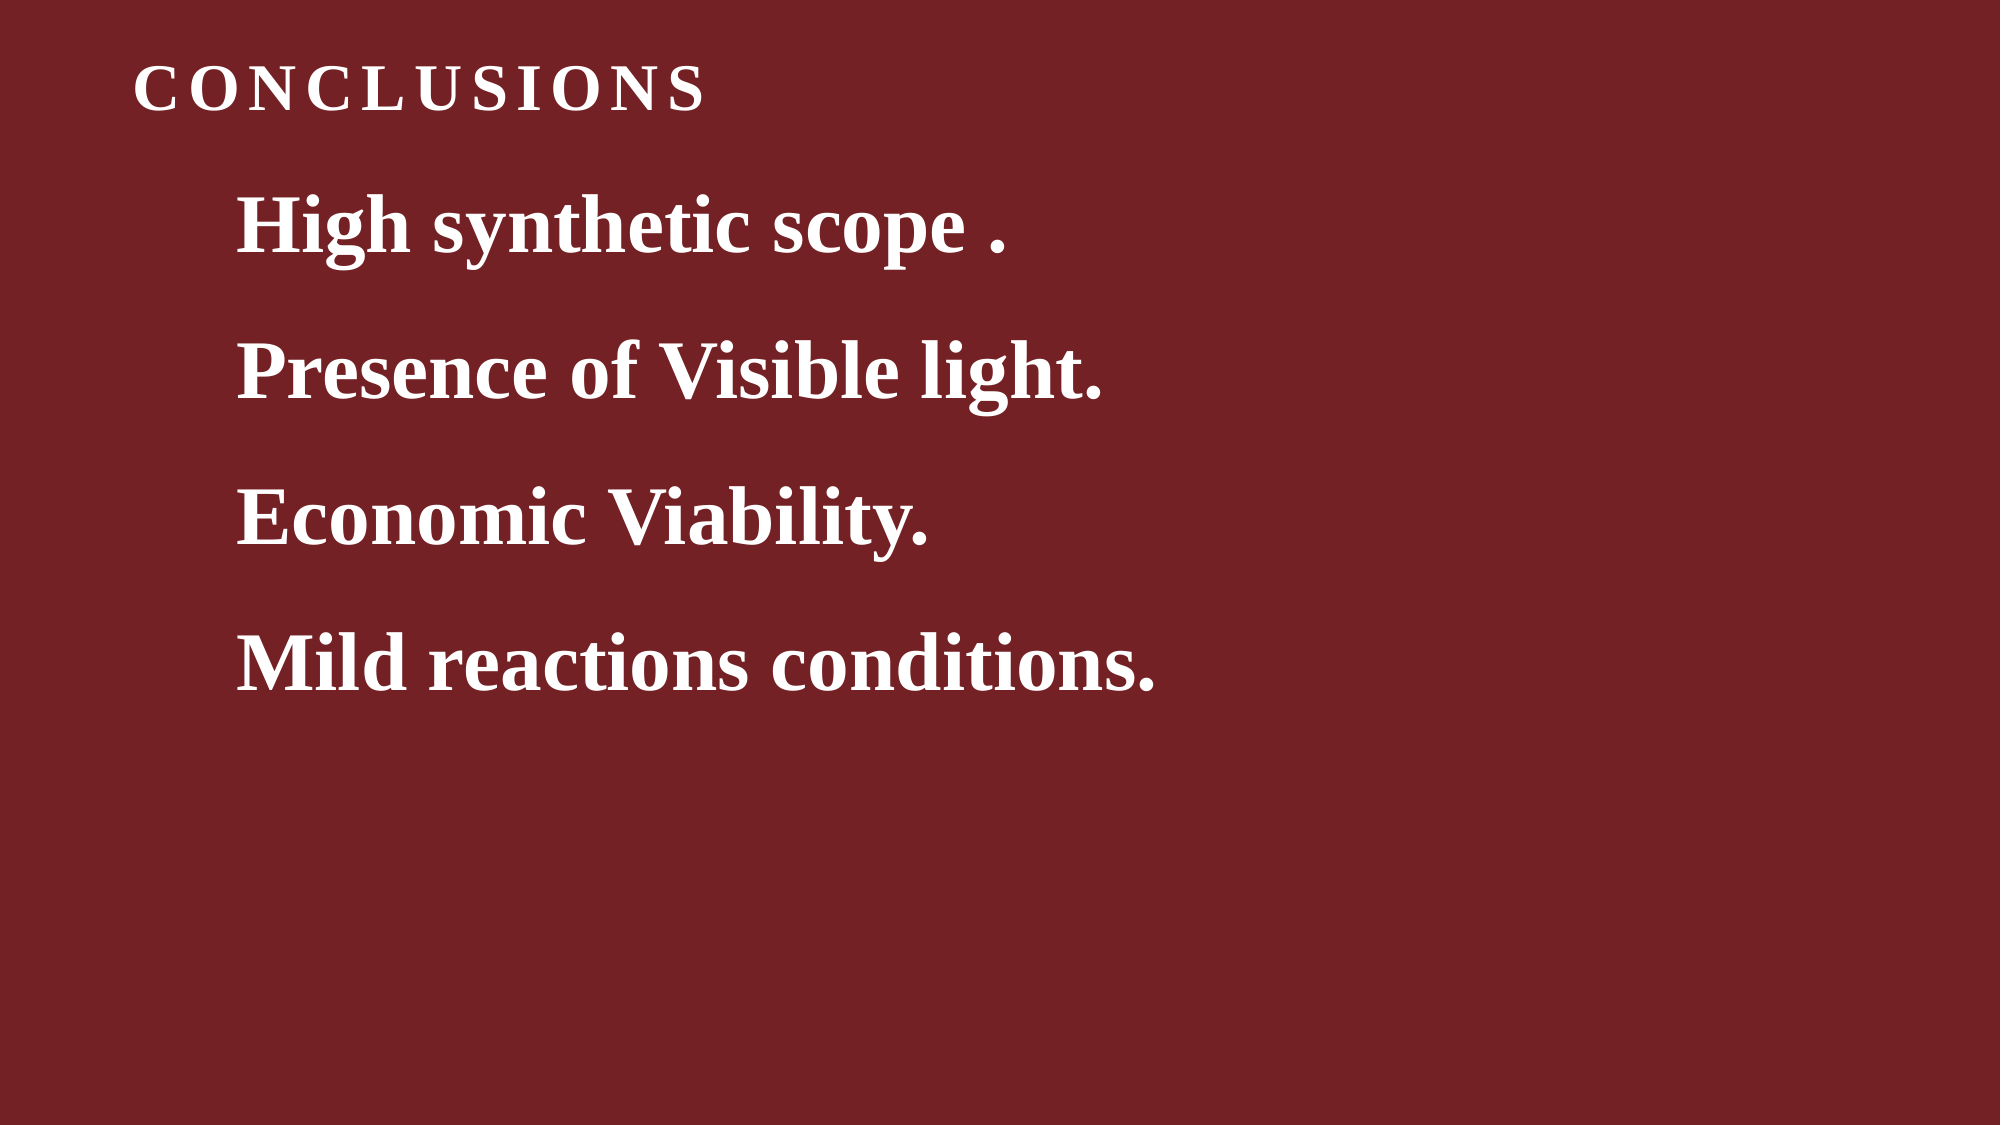

# CONCLUSIONS
High synthetic scope .
Presence of Visible light.
Economic Viability.
Mild reactions conditions.